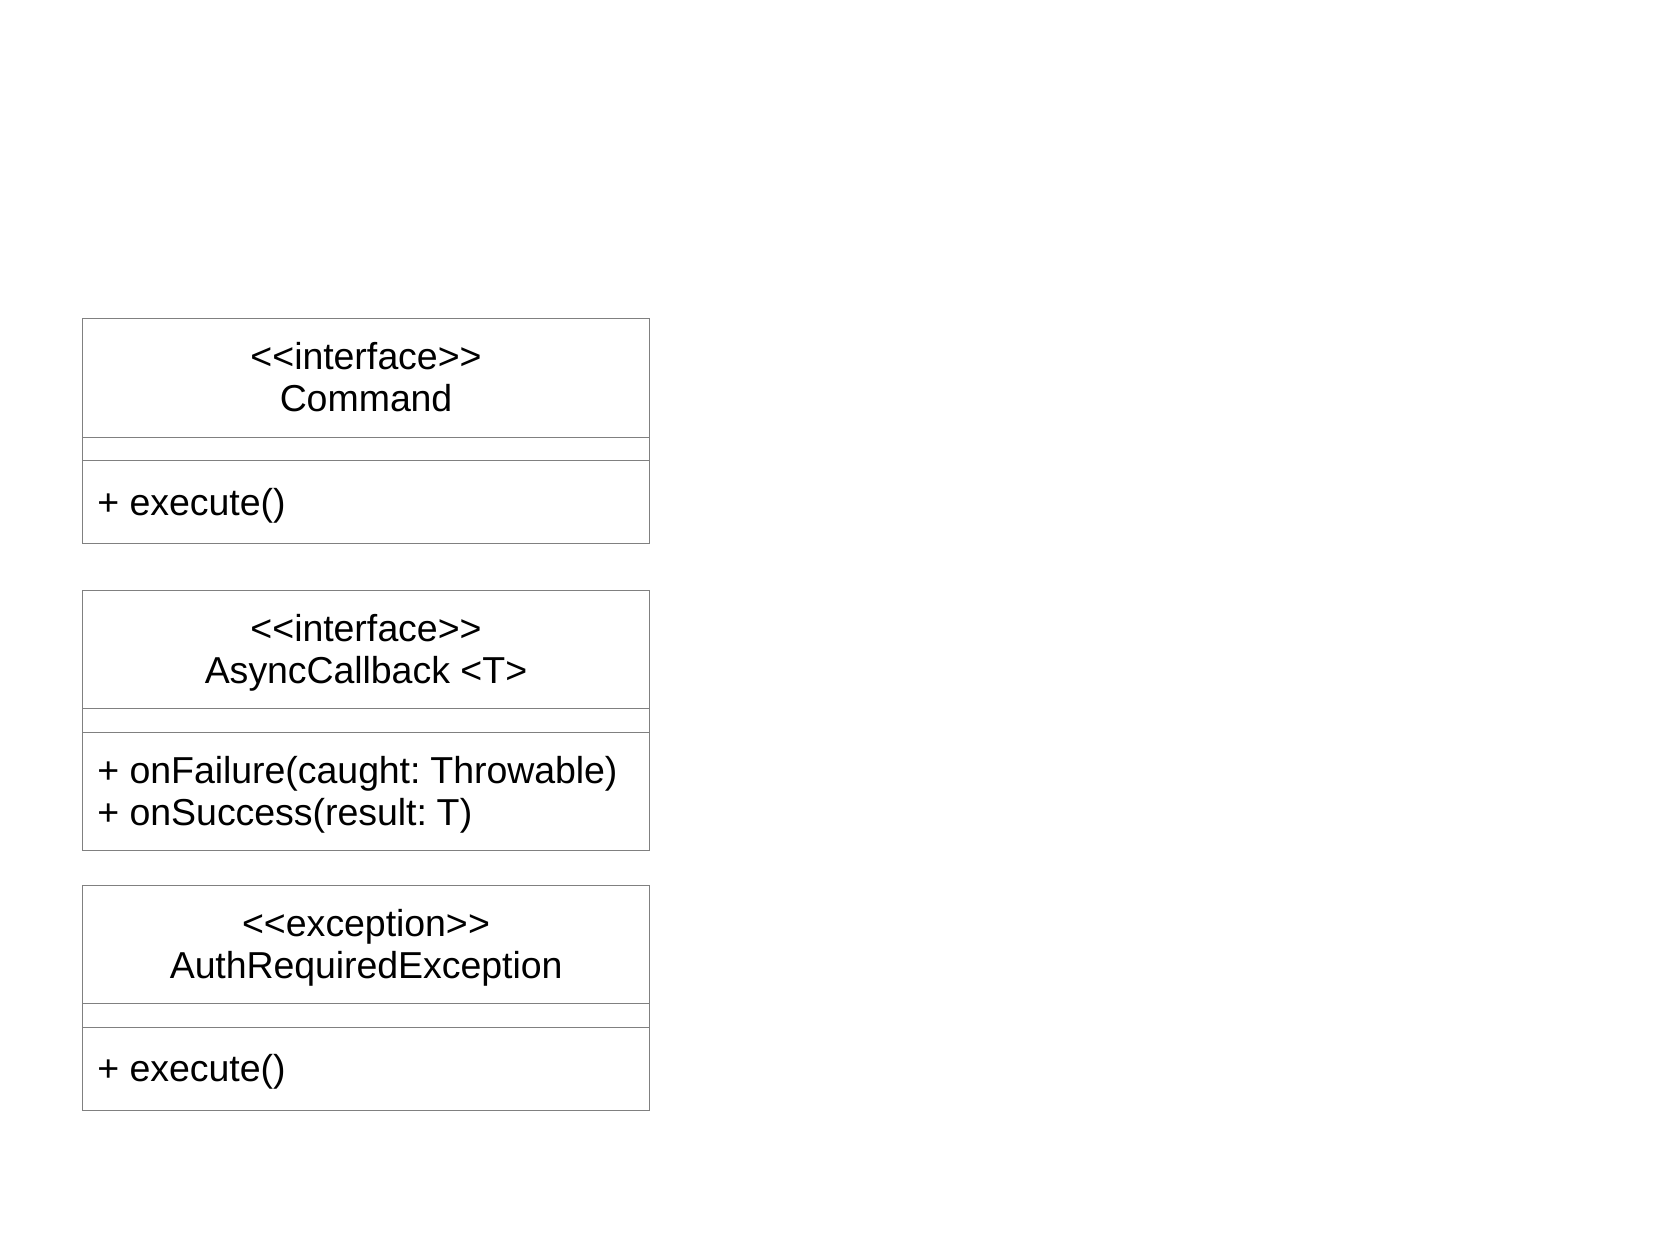

<<interface>>
Command
+ execute()
<<interface>>
AsyncCallback <T>
+ onFailure(caught: Throwable)
+ onSuccess(result: T)
<<exception>>
AuthRequiredException
+ execute()